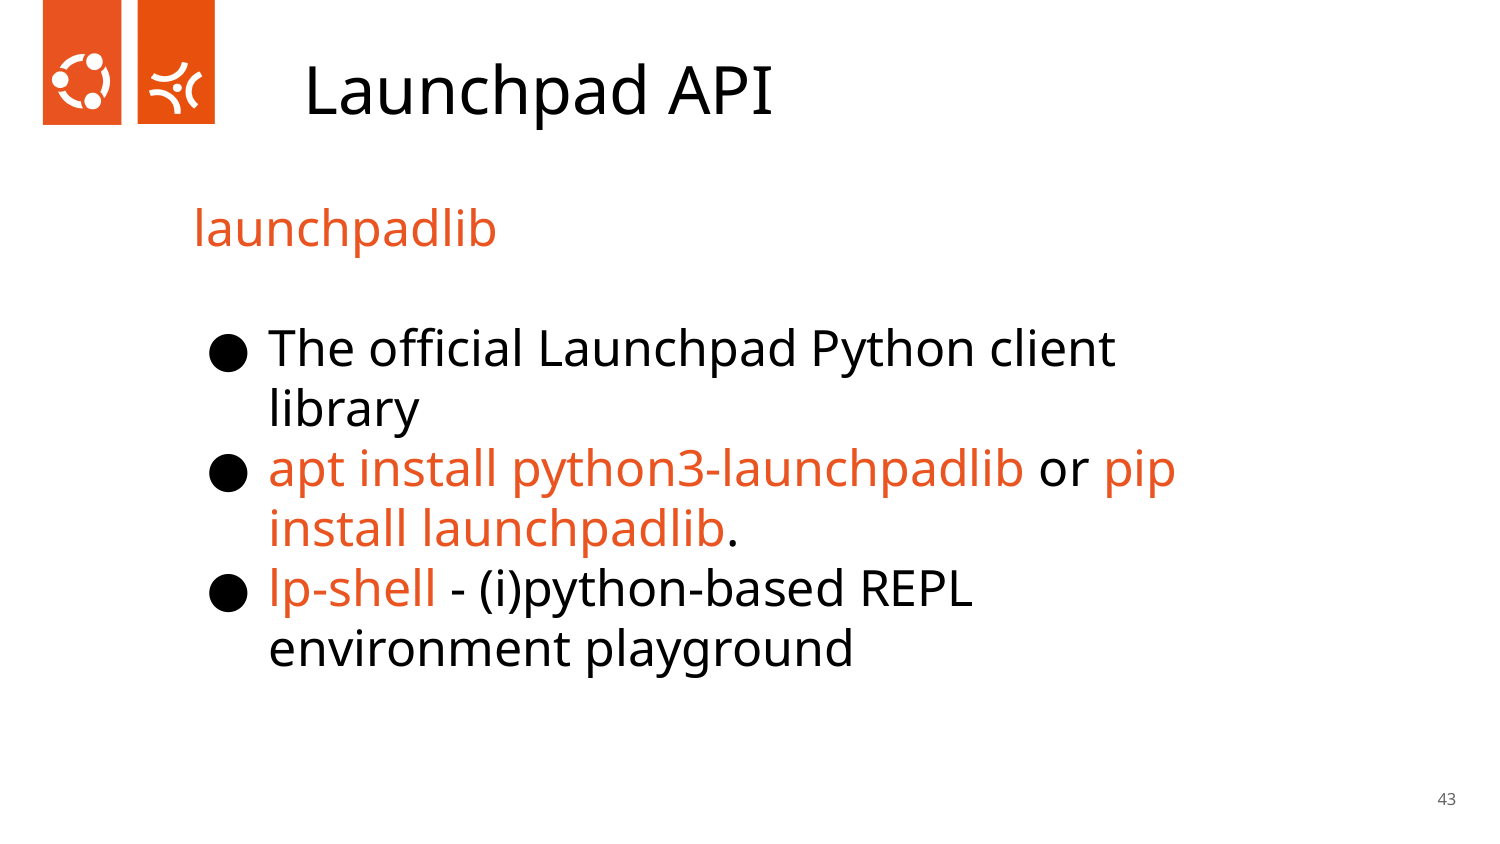

Launchpad API
launchpadlib
The official Launchpad Python client library
apt install python3-launchpadlib or pip install launchpadlib.
lp-shell - (i)python-based REPL environment playground